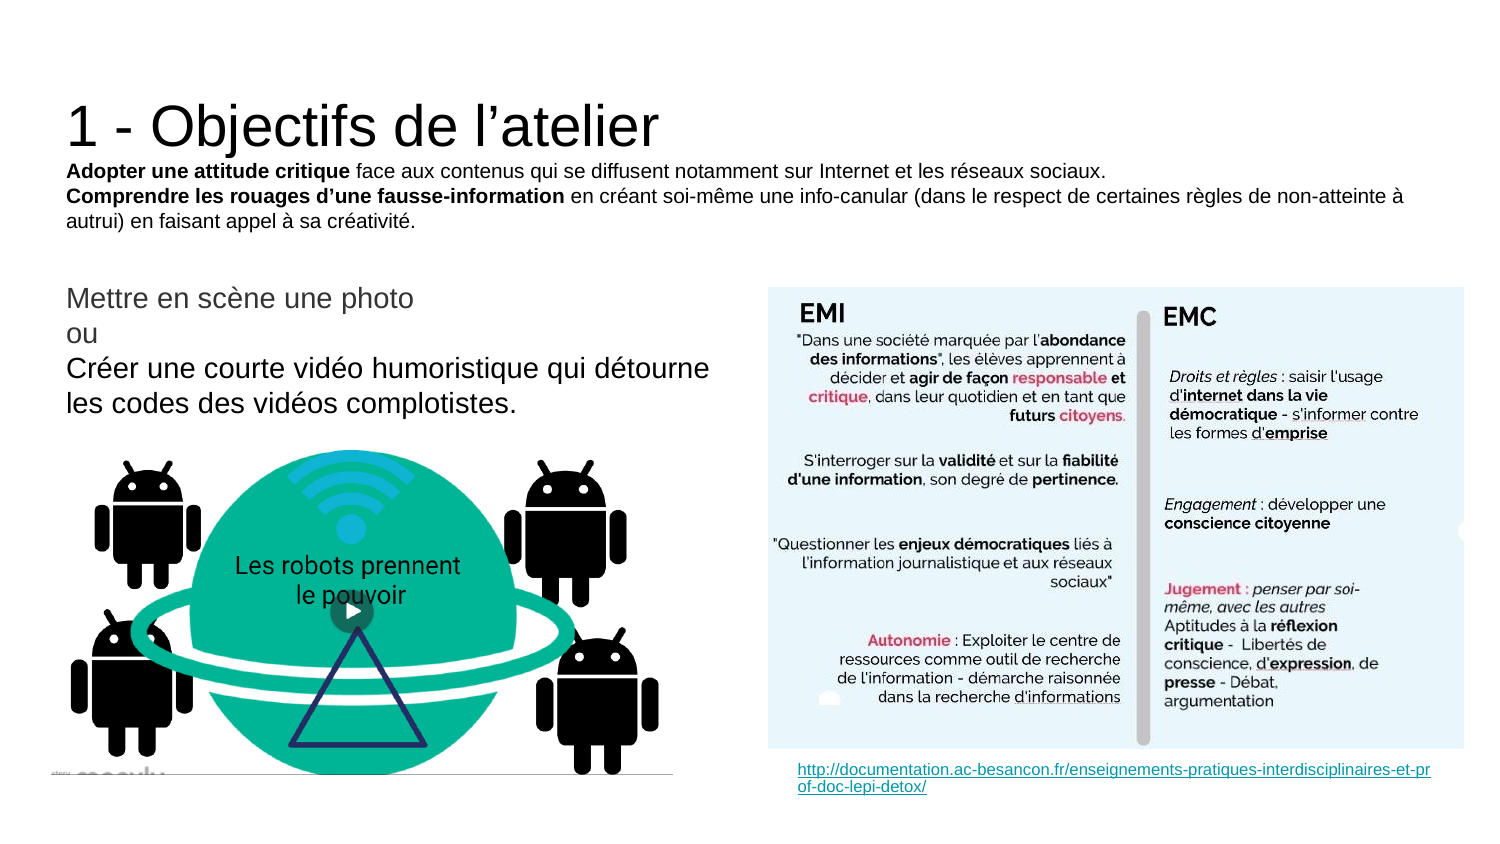

# 1 - Objectifs de l’atelier Adopter une attitude critique face aux contenus qui se diffusent notamment sur Internet et les réseaux sociaux. Comprendre les rouages d’une fausse-information en créant soi-même une info-canular (dans le respect de certaines règles de non-atteinte à autrui) en faisant appel à sa créativité.
Mettre en scène une photo
ou
Créer une courte vidéo humoristique qui détourne
les codes des vidéos complotistes.
http://documentation.ac-besancon.fr/enseignements-pratiques-interdisciplinaires-et-prof-doc-lepi-detox/